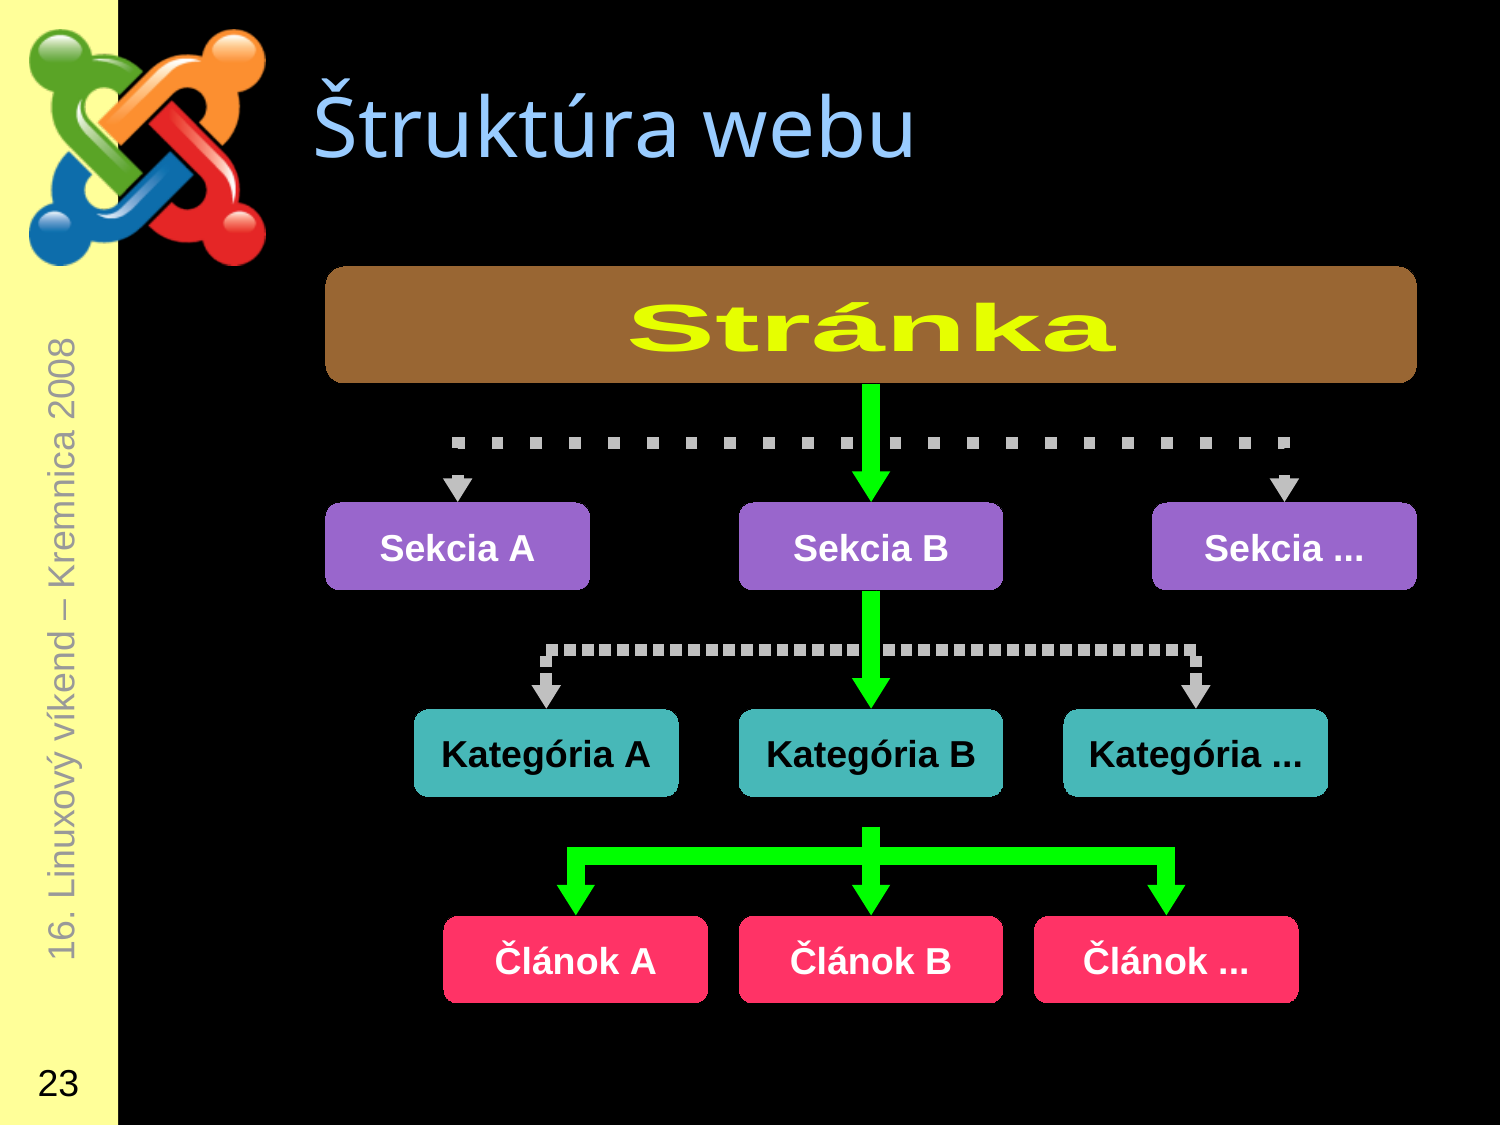

# Štruktúra webu
Stránka
Sekcia A
Sekcia B
Sekcia ...
Kategória A
Kategória B
Kategória ...
Článok A
Článok B
Článok ...